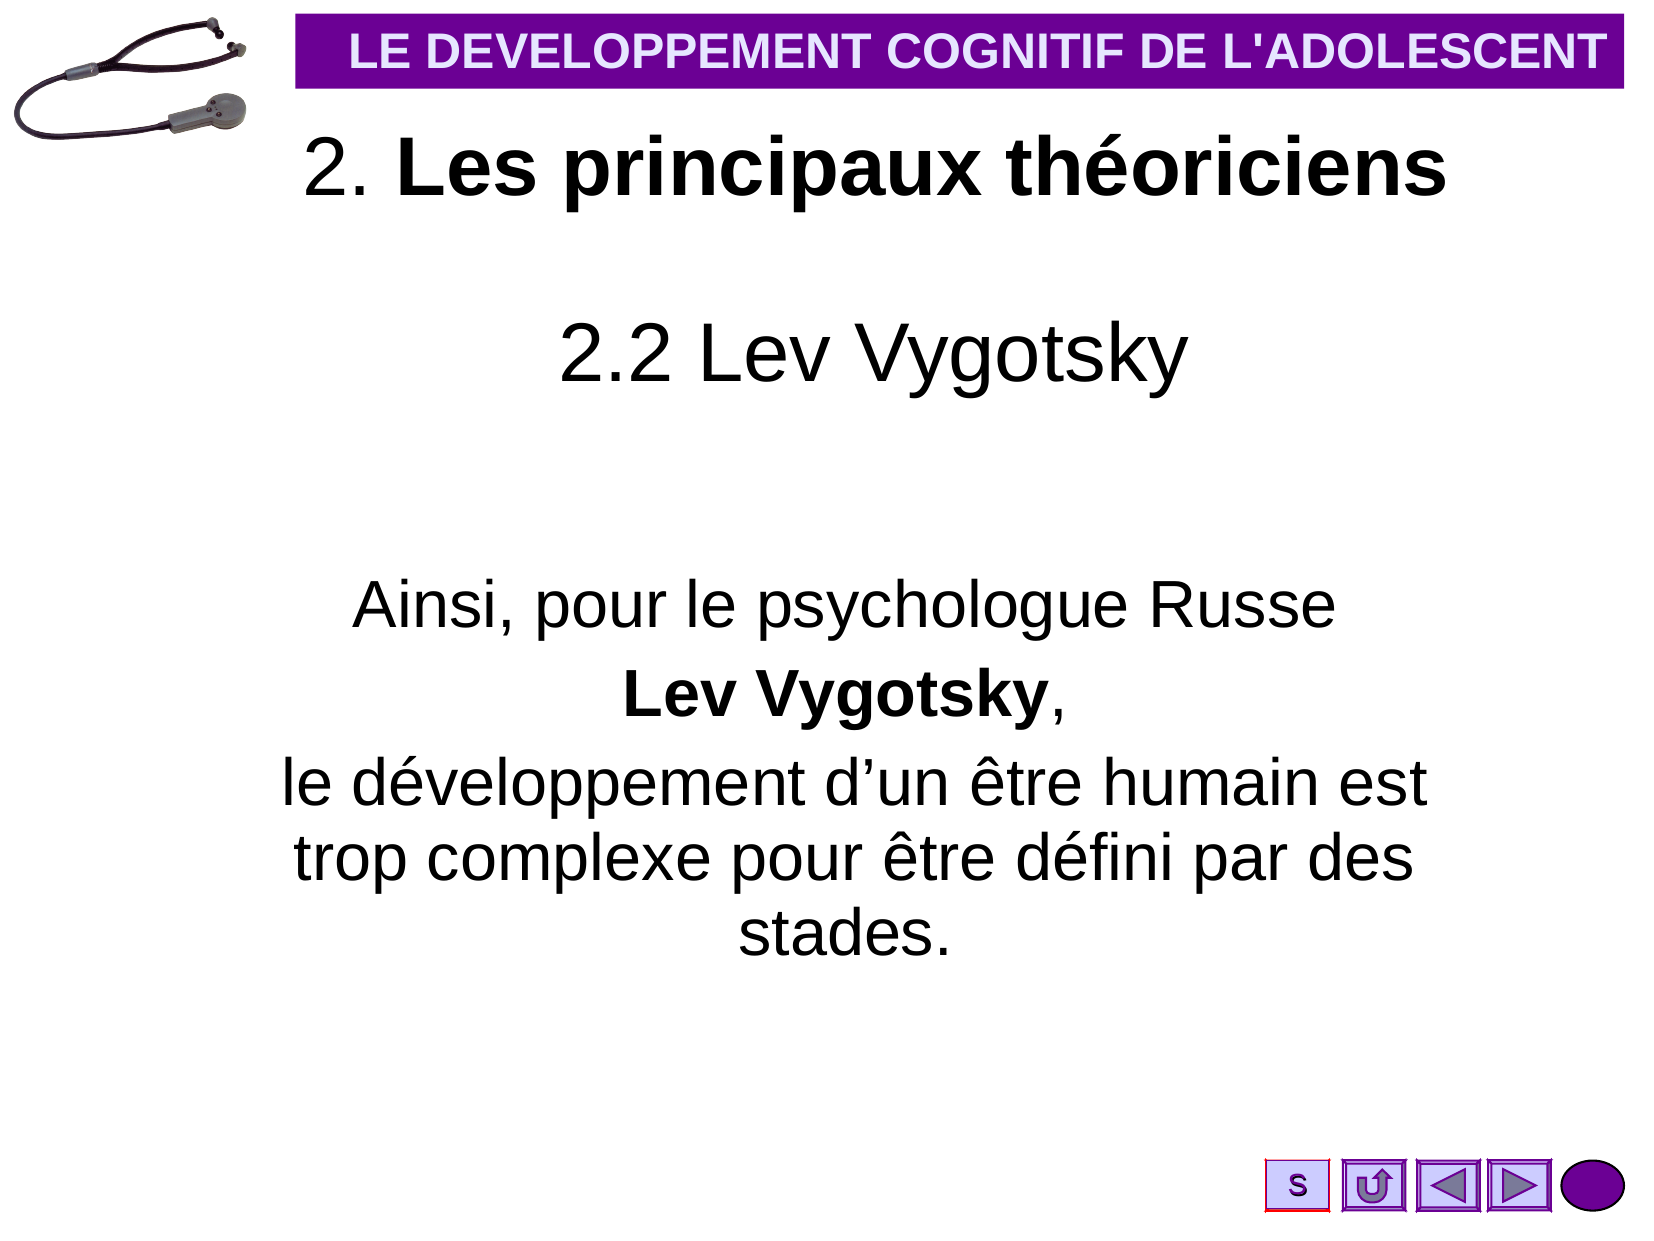

LE DEVELOPPEMENT COGNITIF DE L'ADOLESCENT
2. Les principaux théoriciens
 2.2 Lev Vygotsky
# Ainsi, pour le psychologue Russe
Lev Vygotsky,
le développement d’un être humain est trop complexe pour être défini par des stades.